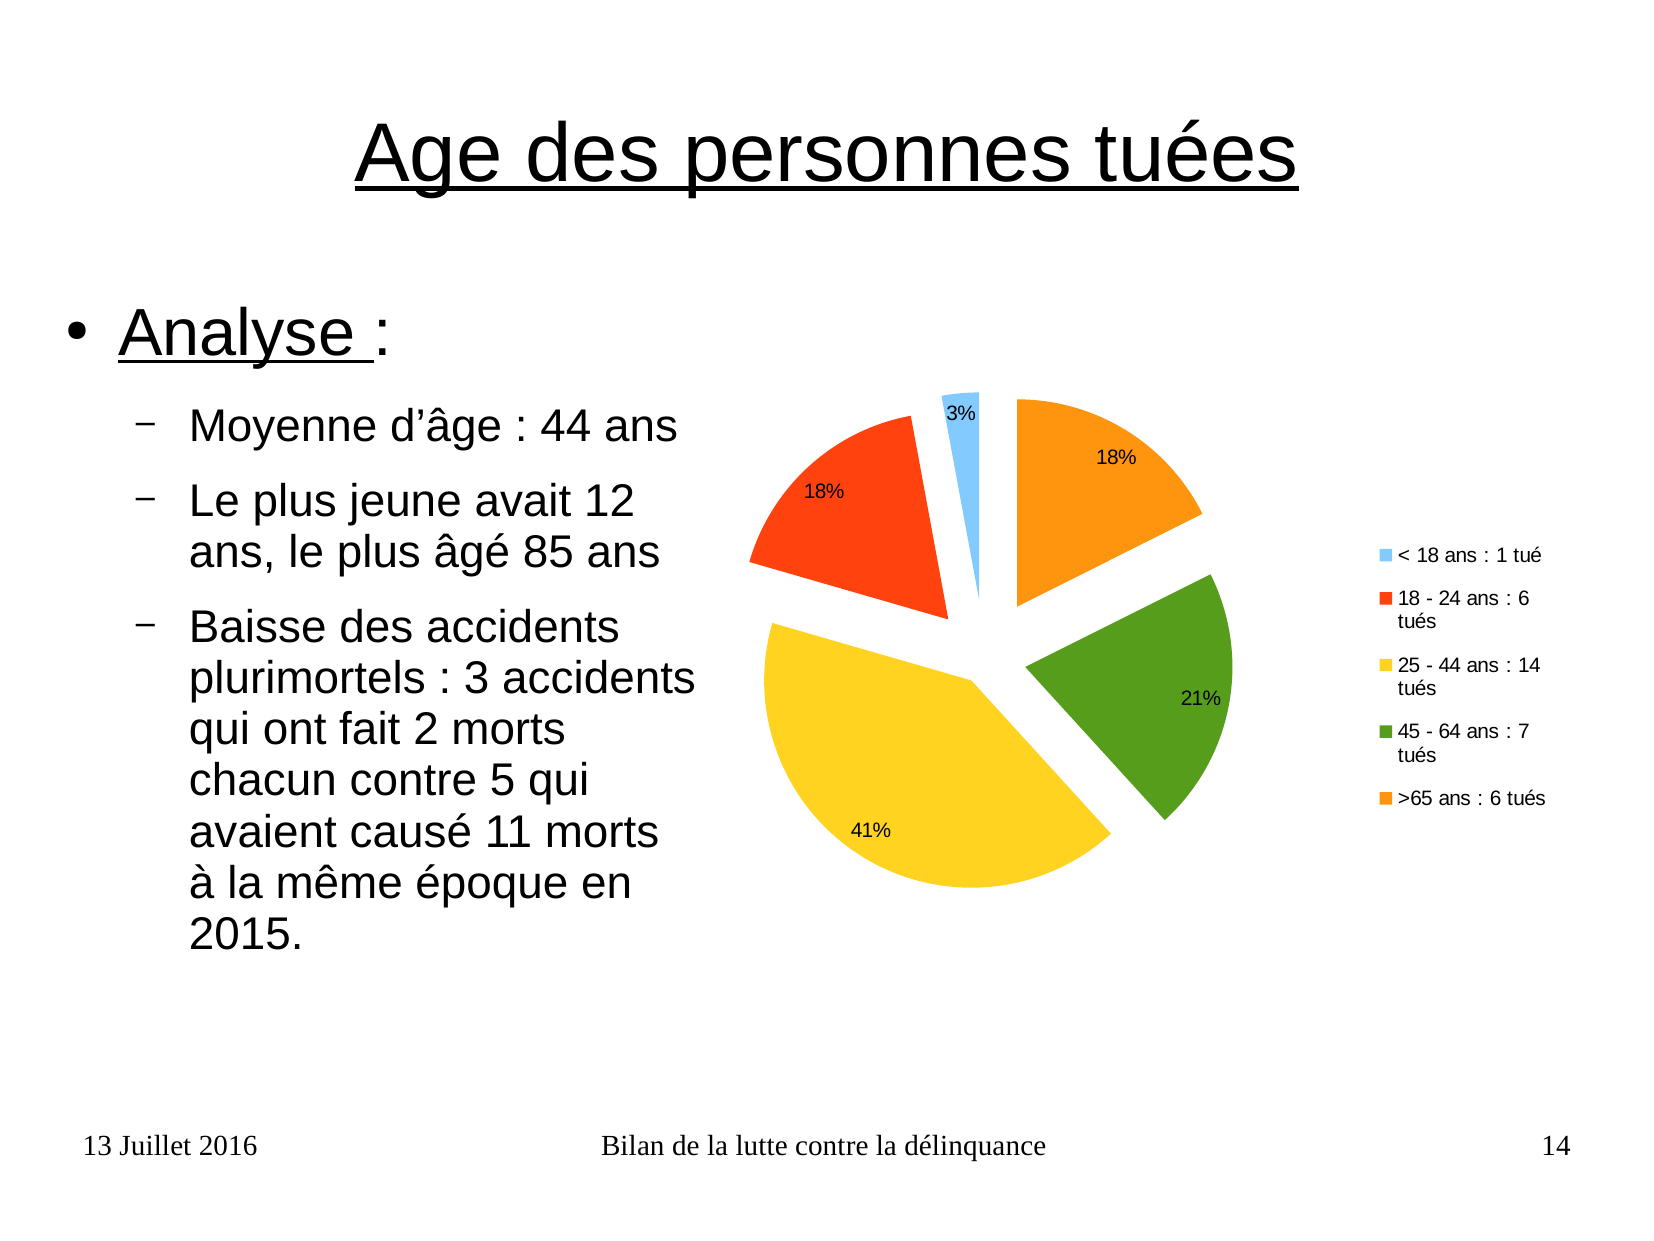

# Age des personnes tuées
### Chart
| Category | 1 colonne | 2 colonne | 3 colonne |
|---|---|---|---|
| < 18 ans : 1 tué | 2.9 | None | None |
| 18 - 24 ans : 6 tués | 17.6 | None | None |
| 25 - 44 ans : 14 tués | 41.2 | None | None |
| 45 - 64 ans : 7 tués | 20.6 | None | None |
| >65 ans : 6 tués | 17.6 | None | None |Analyse :
Moyenne d’âge : 44 ans
Le plus jeune avait 12 ans, le plus âgé 85 ans
Baisse des accidents plurimortels : 3 accidents qui ont fait 2 morts chacun contre 5 qui avaient causé 11 morts à la même époque en 2015.
13 Juillet 2016
Bilan de la lutte contre la délinquance
14